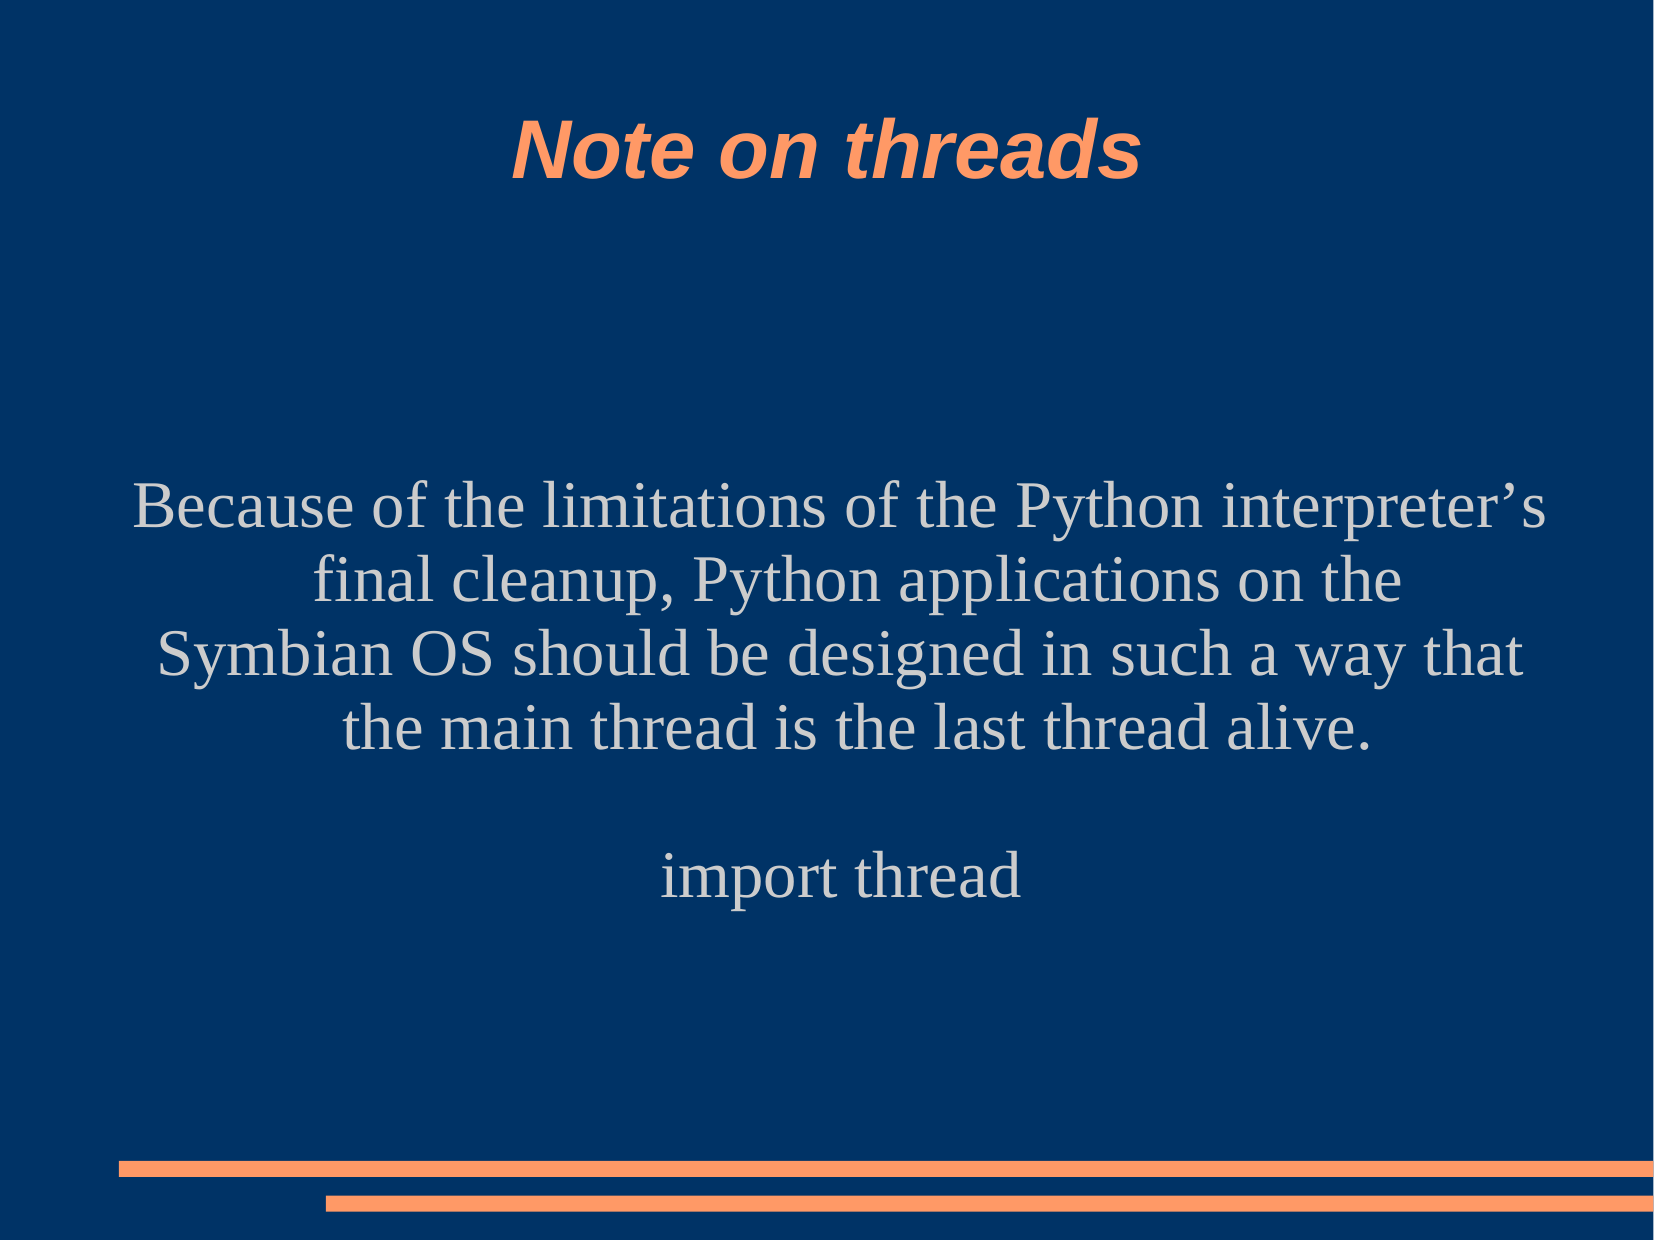

# Note on threads
Because of the limitations of the Python interpreter’s final cleanup, Python applications on the
Symbian OS should be designed in such a way that the main thread is the last thread alive.
import thread